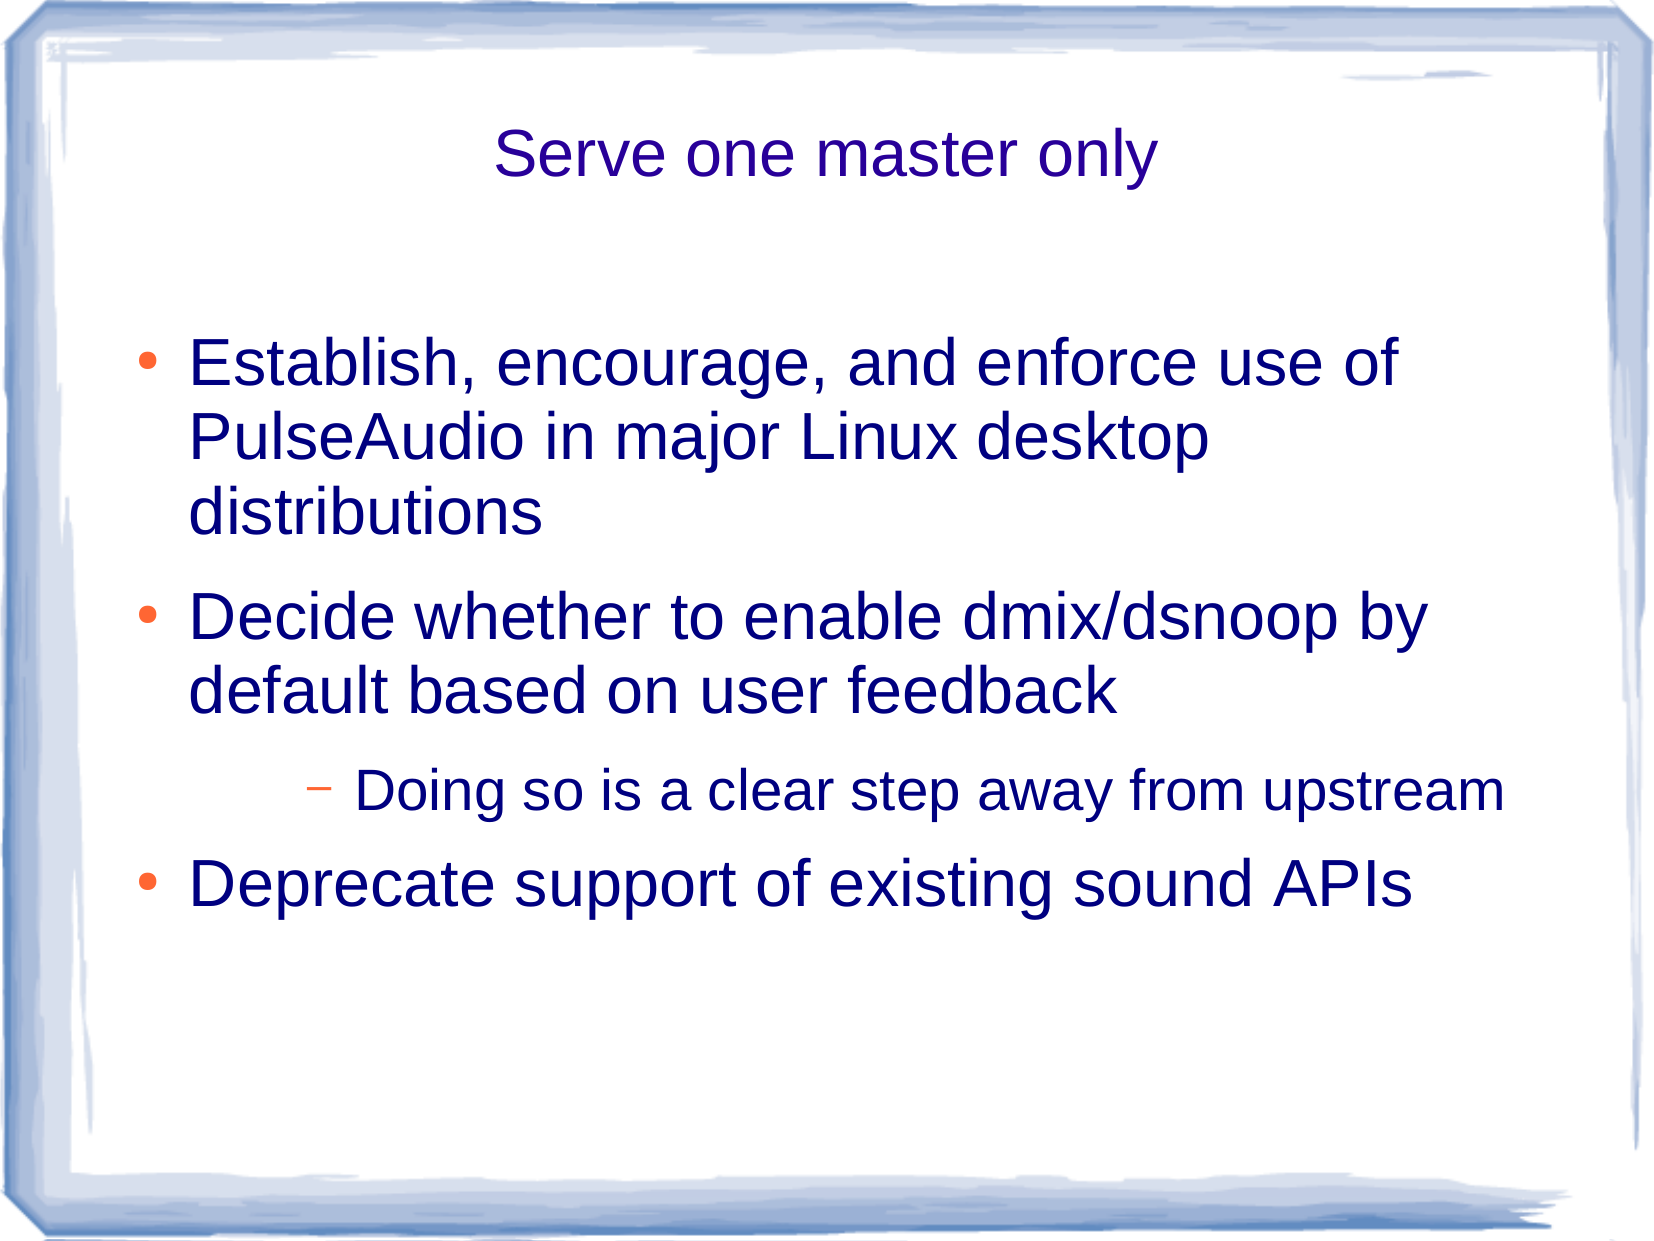

# Serve one master only
Establish, encourage, and enforce use of PulseAudio in major Linux desktop distributions
Decide whether to enable dmix/dsnoop by default based on user feedback
Doing so is a clear step away from upstream
Deprecate support of existing sound APIs